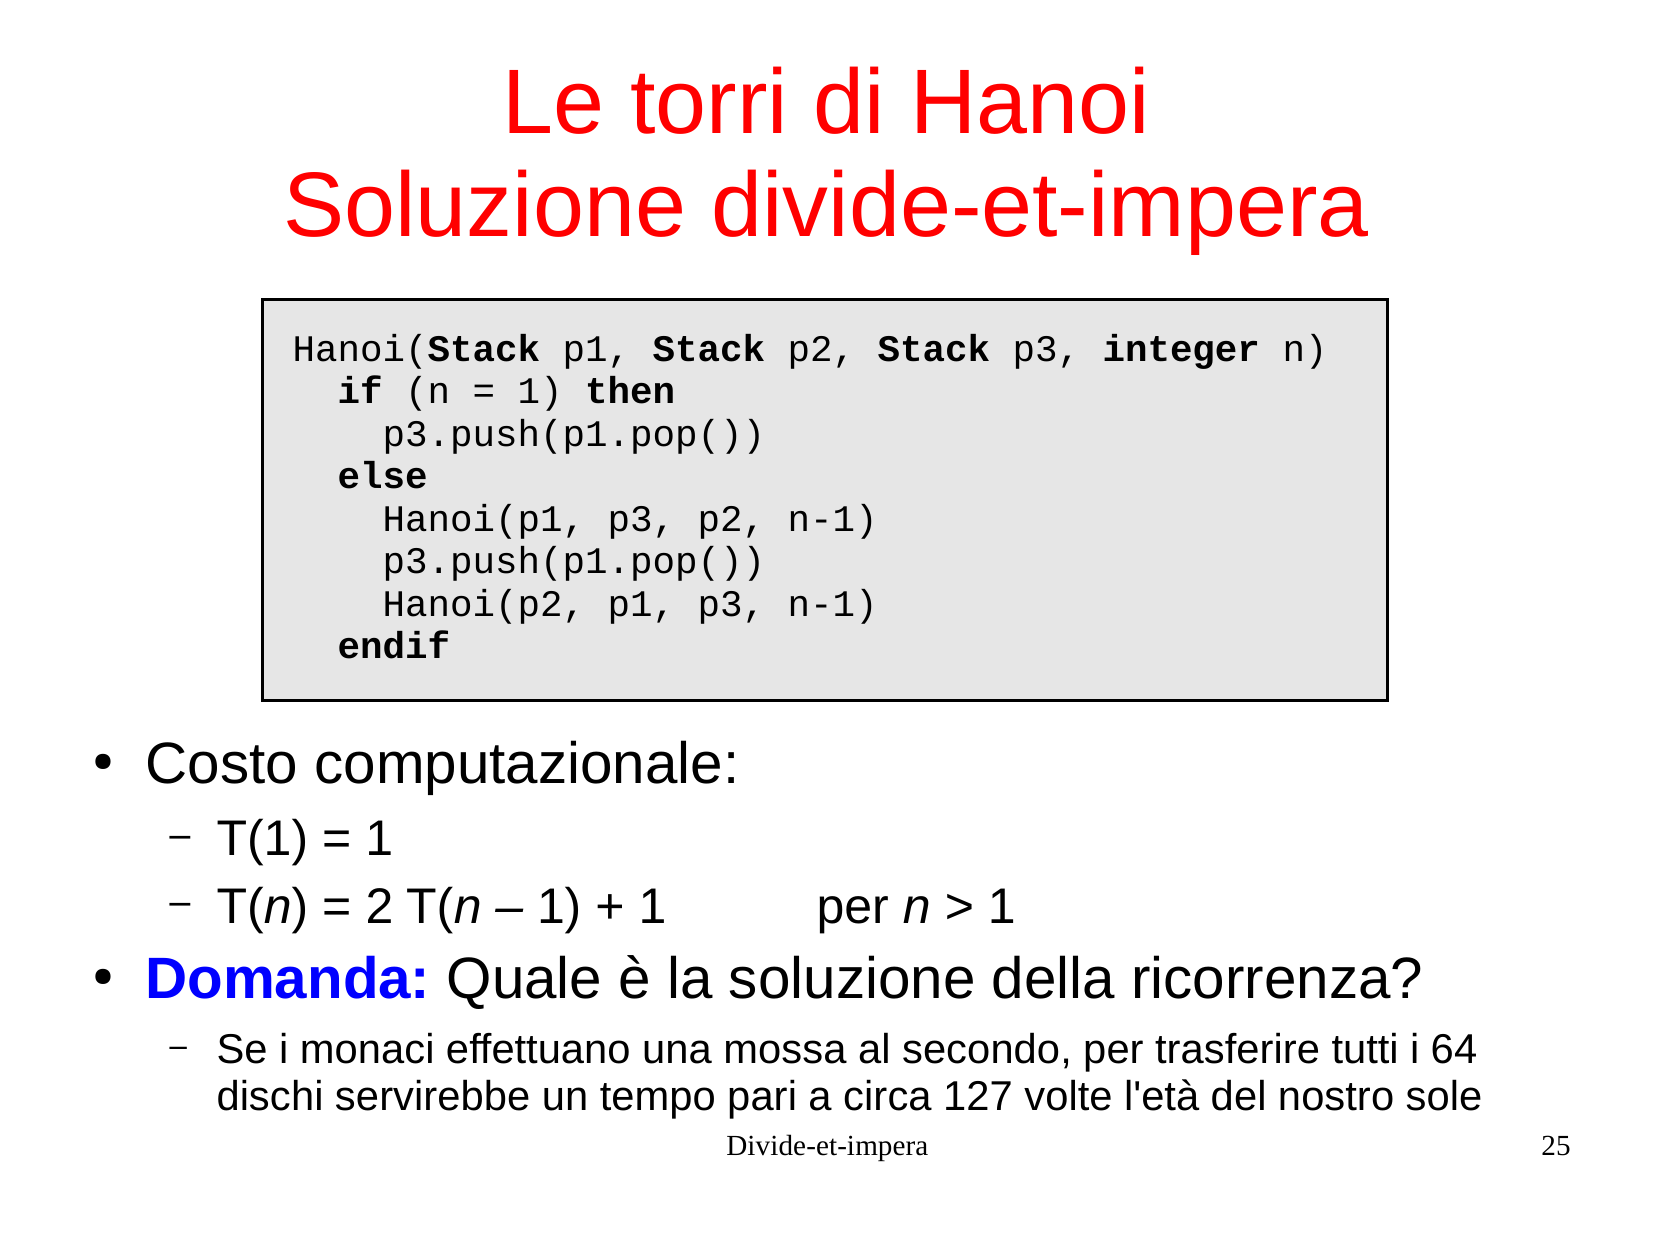

# Le torri di Hanoi Soluzione divide-et-impera
Hanoi(Stack p1, Stack p2, Stack p3, integer n)
 if (n = 1) then
 p3.push(p1.pop())
 else
 Hanoi(p1, p3, p2, n-1)
 p3.push(p1.pop())
 Hanoi(p2, p1, p3, n-1)
 endif
Costo computazionale:
T(1) = 1
T(n) = 2 T(n – 1) + 1		per n > 1
Domanda: Quale è la soluzione della ricorrenza?
Se i monaci effettuano una mossa al secondo, per trasferire tutti i 64 dischi servirebbe un tempo pari a circa 127 volte l'età del nostro sole
Divide-et-impera
25